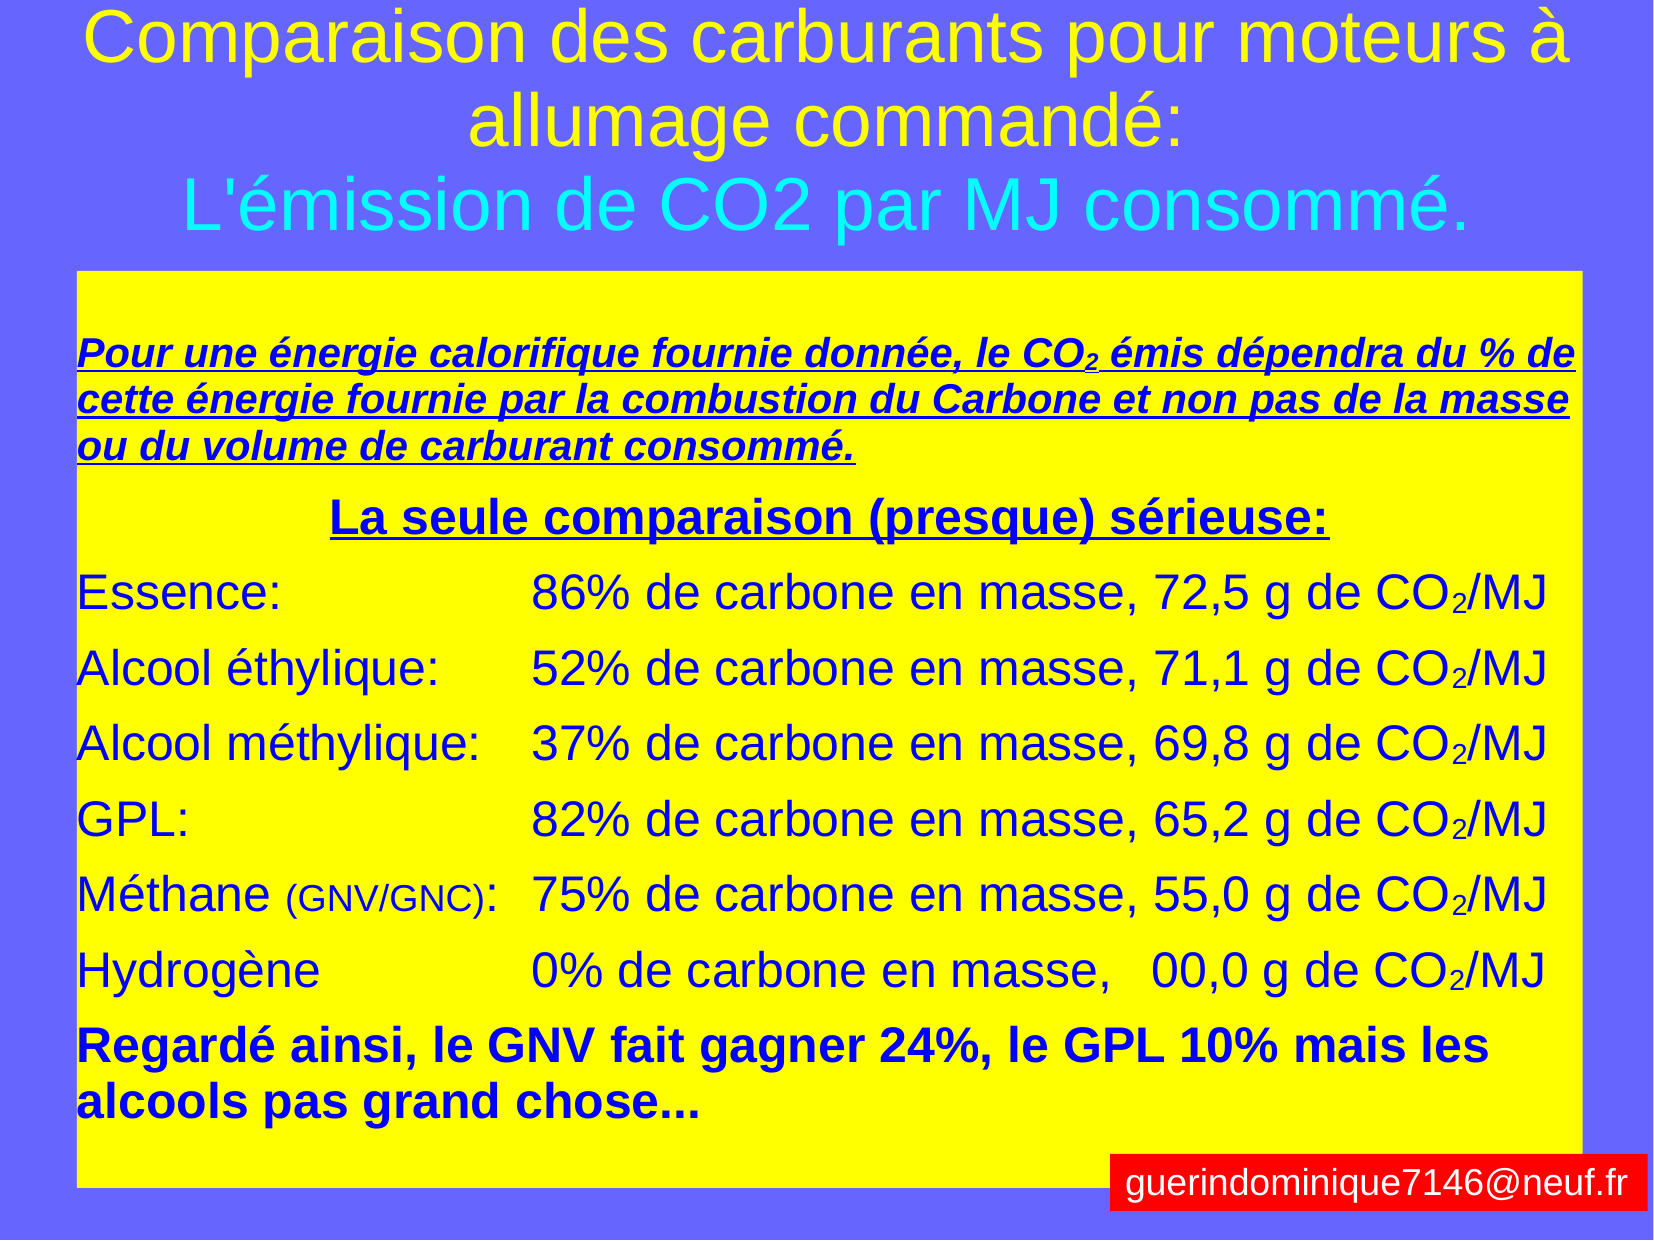

# Comparaison des carburants pour moteurs à allumage commandé: L'émission de CO2 par MJ consommé.
Pour une énergie calorifique fournie donnée, le CO2 émis dépendra du % de cette énergie fournie par la combustion du Carbone et non pas de la masse ou du volume de carburant consommé.
La seule comparaison (presque) sérieuse:
Essence:		86% de carbone en masse, 72,5 g de CO2/MJ
Alcool éthylique:	52% de carbone en masse, 71,1 g de CO2/MJ
Alcool méthylique:	37% de carbone en masse, 69,8 g de CO2/MJ
GPL: 			82% de carbone en masse, 65,2 g de CO2/MJ
Méthane (GNV/GNC): 	75% de carbone en masse, 55,0 g de CO2/MJ
Hydrogène		0% de carbone en masse, 	 00,0 g de CO2/MJ
Regardé ainsi, le GNV fait gagner 24%, le GPL 10% mais les alcools pas grand chose...
guerindominique7146@neuf.fr